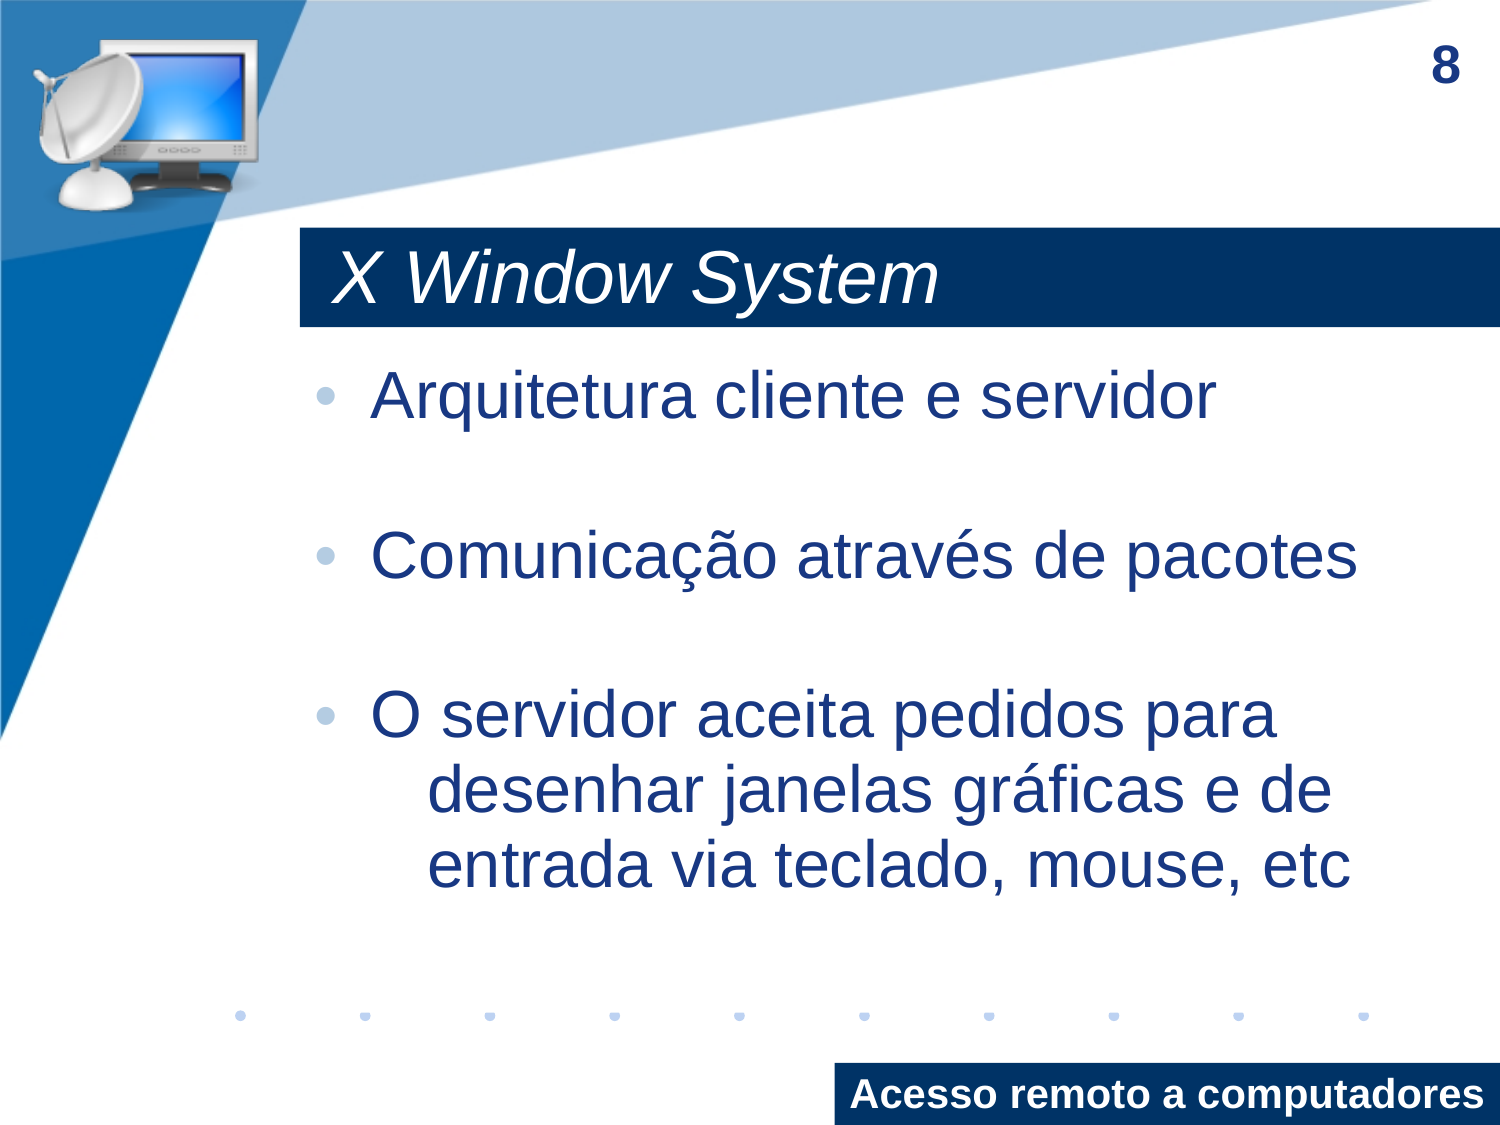

# X Window System
Arquitetura cliente e servidor
Comunicação através de pacotes
O servidor aceita pedidos para desenhar janelas gráficas e de entrada via teclado, mouse, etc